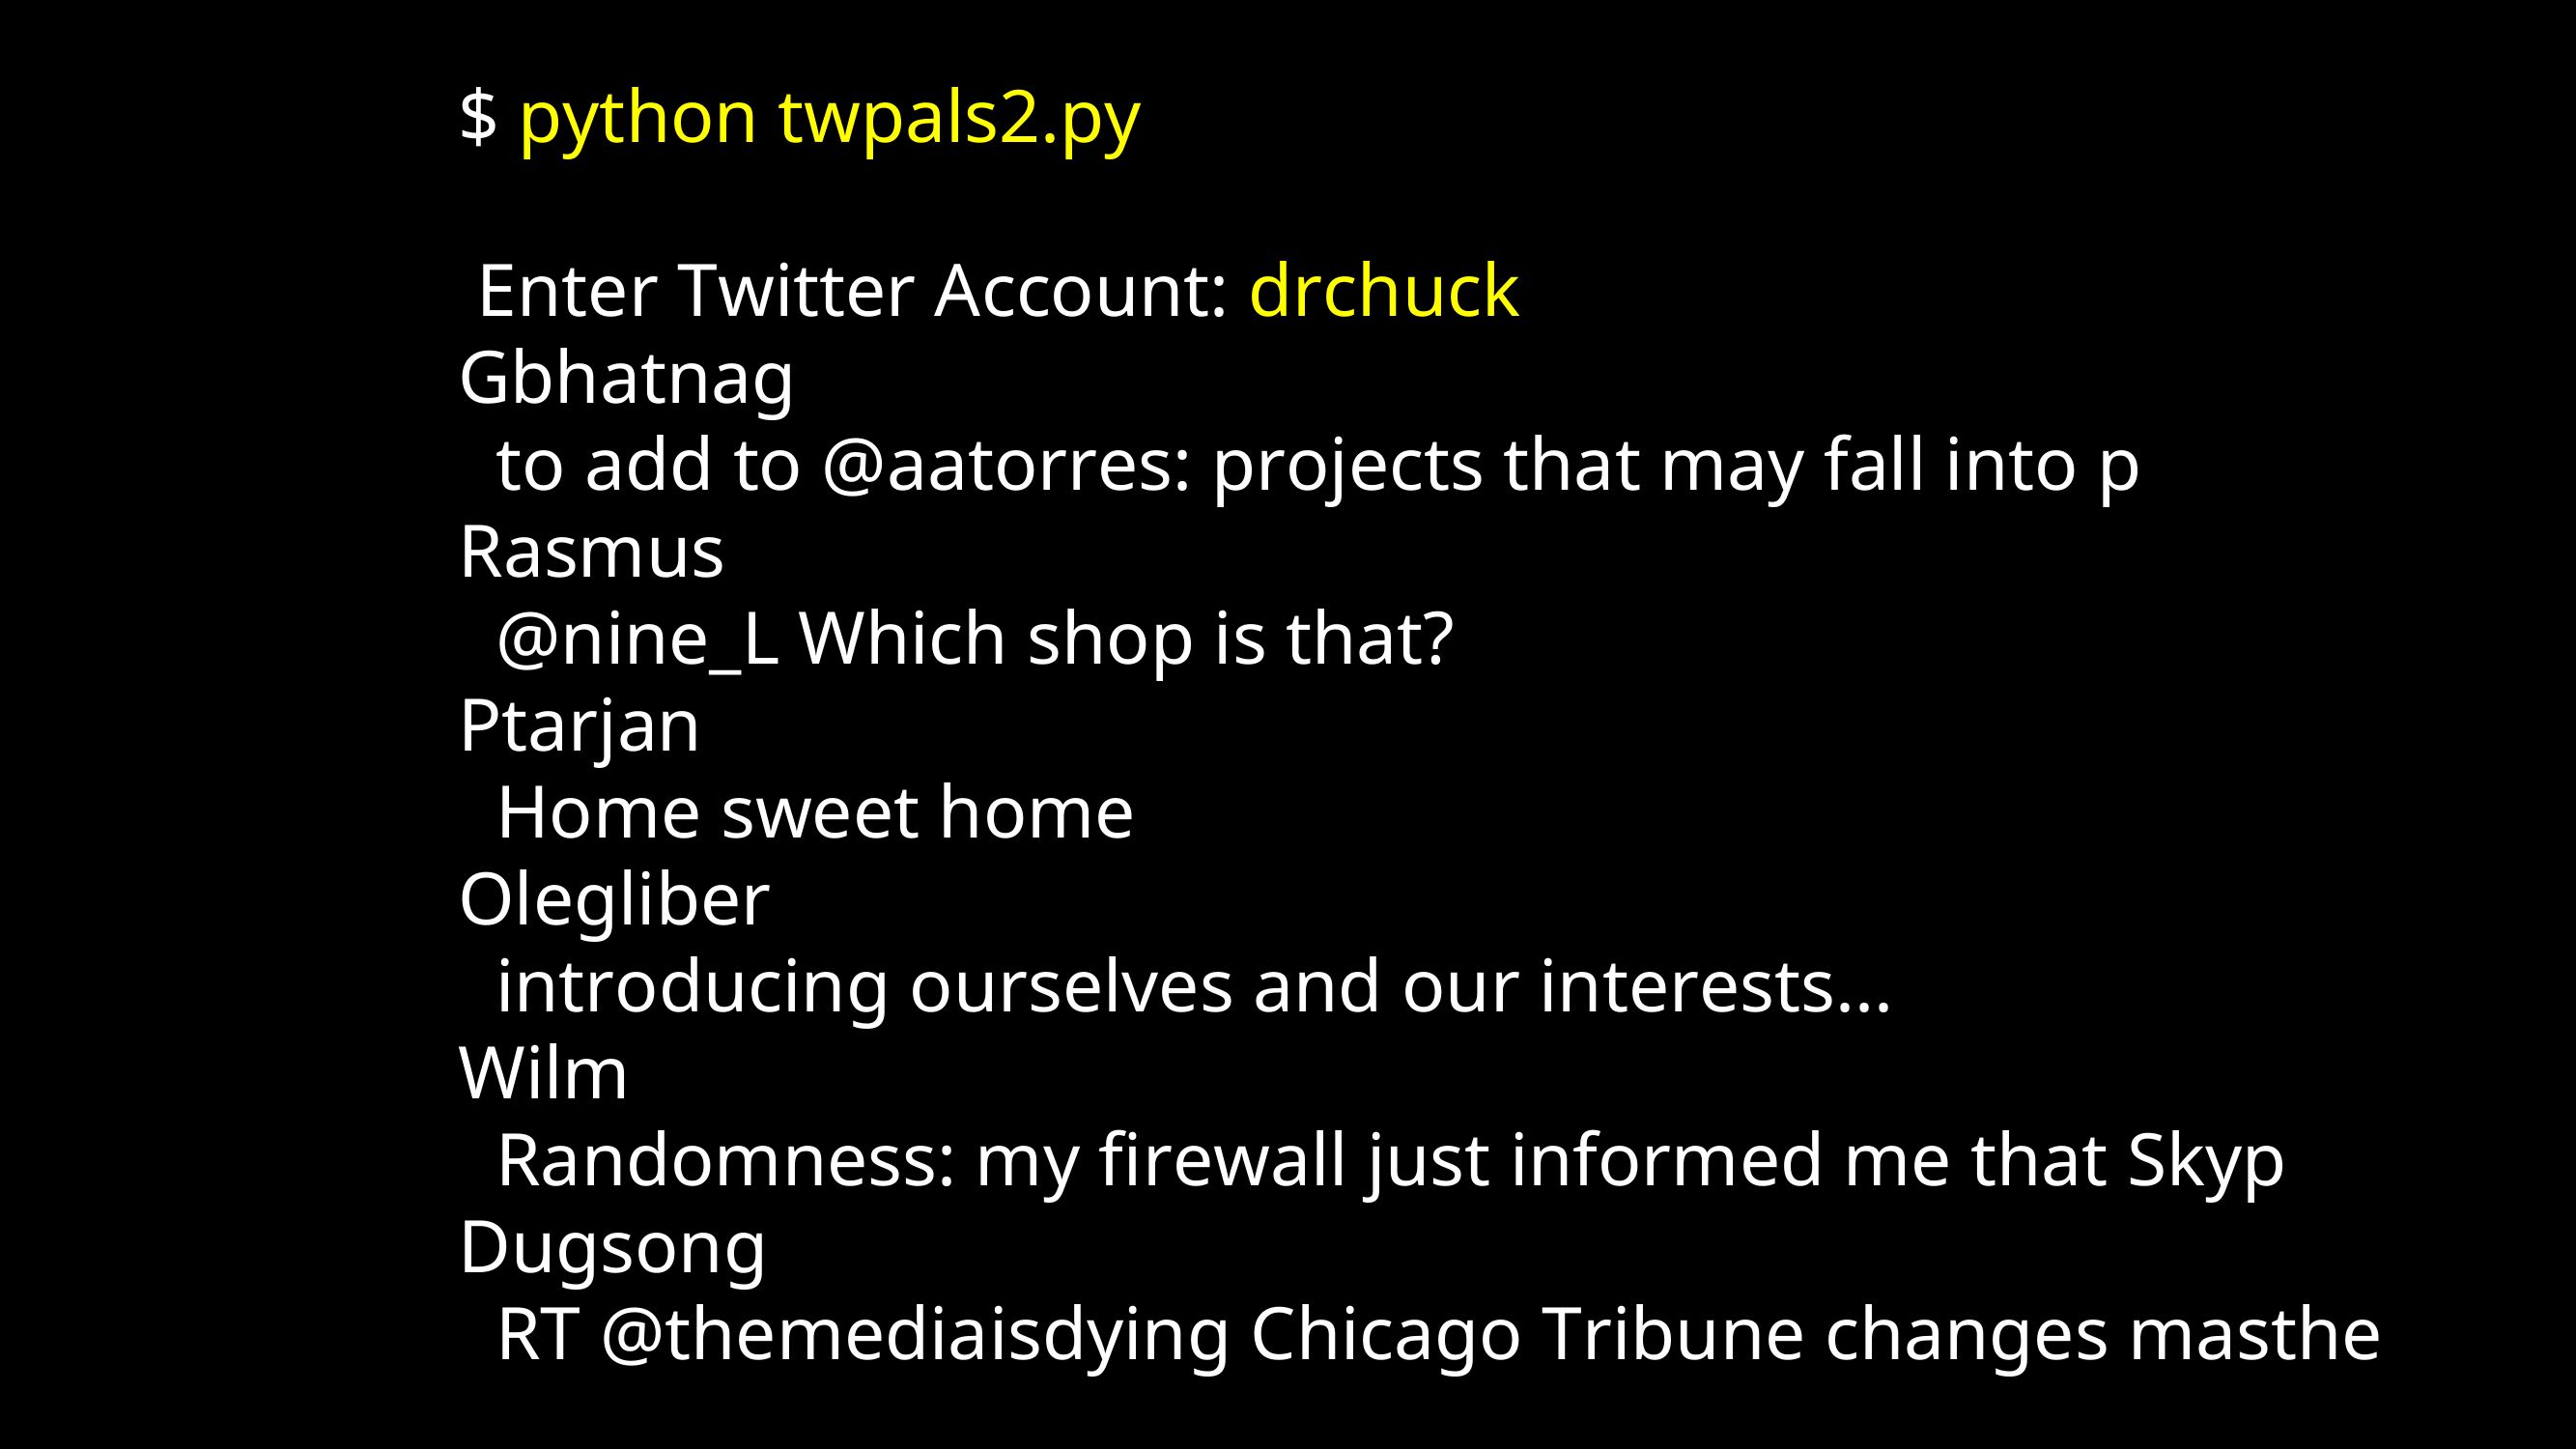

$ python twpals2.py
 Enter Twitter Account: drchuck
Gbhatnag
 to add to @aatorres: projects that may fall into p
Rasmus
 @nine_L Which shop is that?
Ptarjan
 Home sweet home
Olegliber
 introducing ourselves and our interests...
Wilm
 Randomness: my firewall just informed me that Skyp
Dugsong
 RT @themediaisdying Chicago Tribune changes masthe